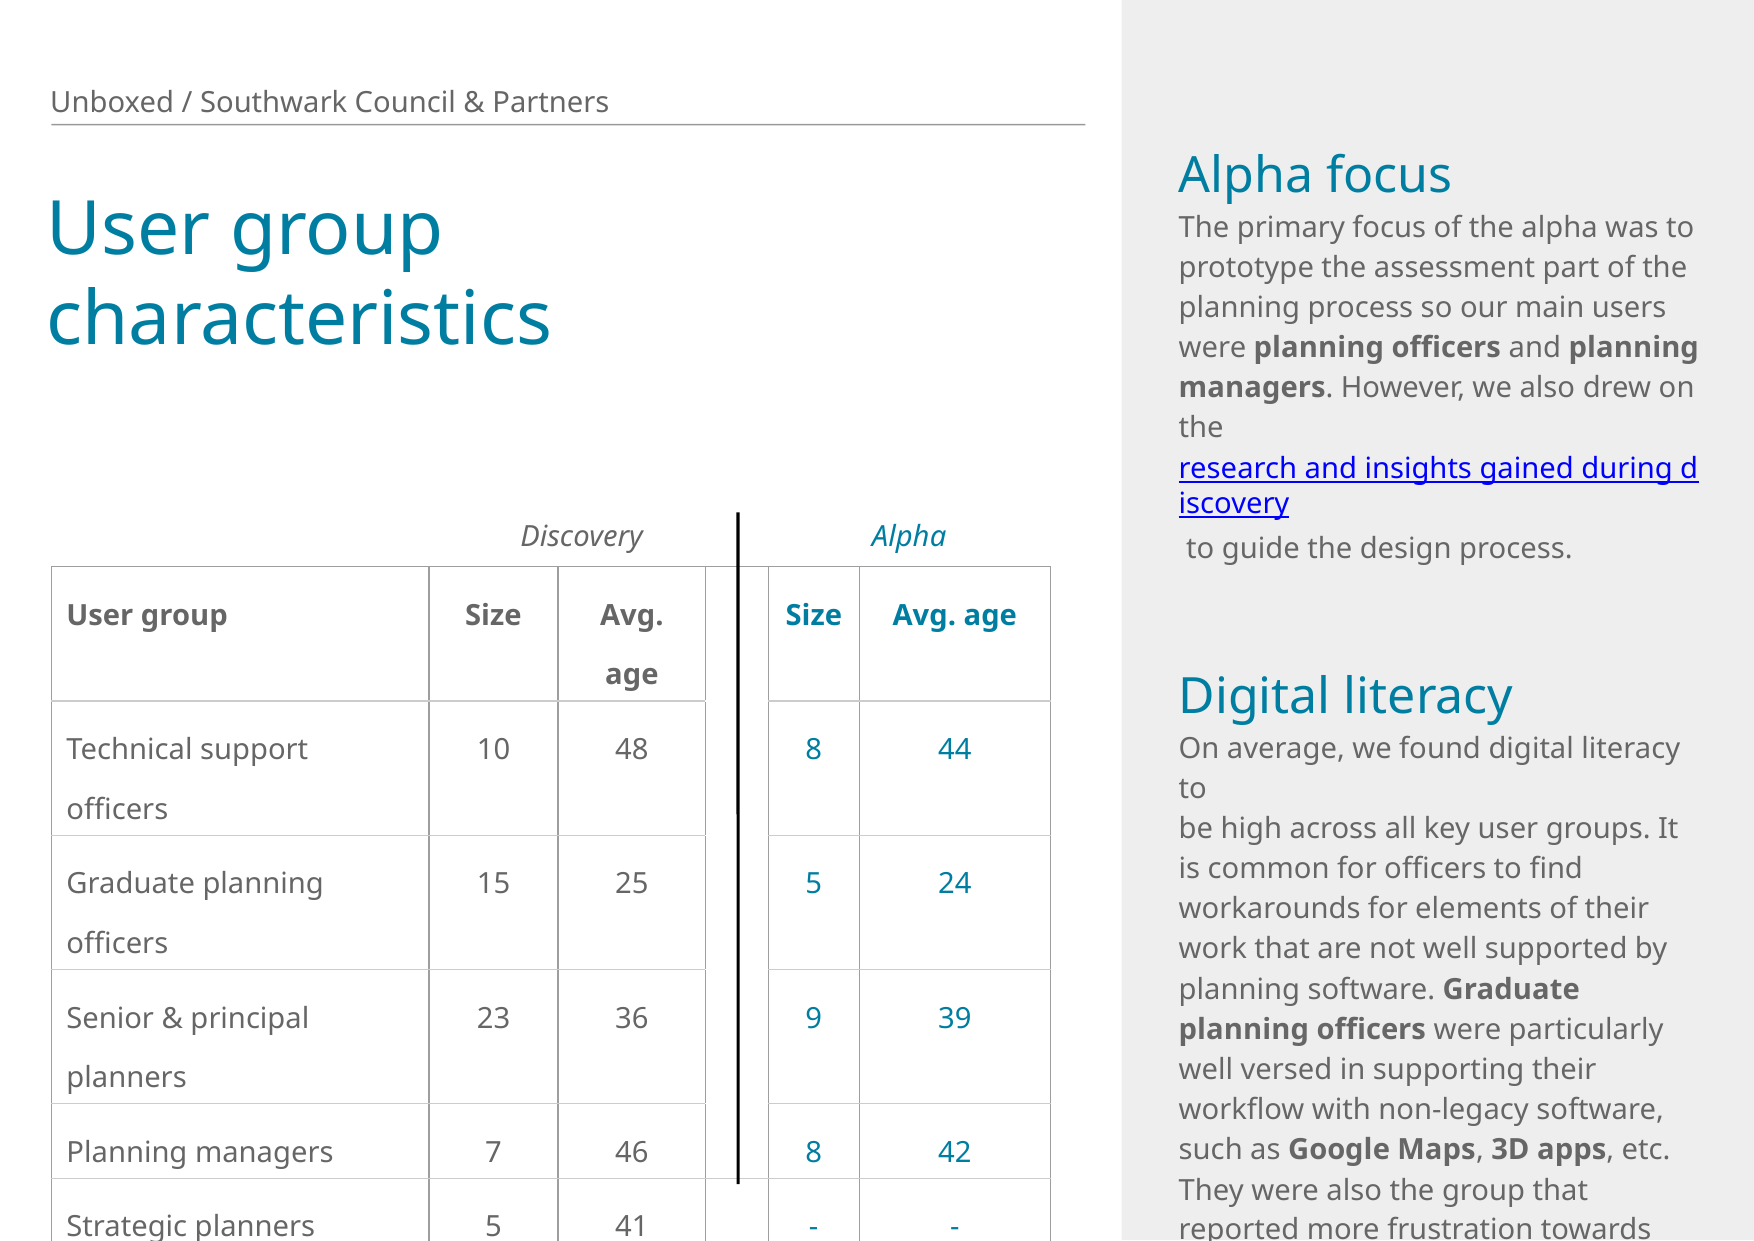

Unboxed / Southwark Council & Partners
Alpha focus
The primary focus of the alpha was to prototype the assessment part of the planning process so our main users
were planning officers and planning managers. However, we also drew on the research and insights gained during discovery to guide the design process.
Digital literacy
On average, we found digital literacy to
be high across all key user groups. It is common for officers to find workarounds for elements of their work that are not well supported by planning software. Graduate planning officers were particularly well versed in supporting their workflow with non-legacy software, such as Google Maps, 3D apps, etc. They were also the group that reported more frustration towards unintuitive interfaces and lack of support on mobile devices.
User group characteristics
Discovery
Alpha
| User group | Size | Avg. age | | Size | Avg. age |
| --- | --- | --- | --- | --- | --- |
| Technical support officers | 10 | 48 | | 8 | 44 |
| Graduate planning officers | 15 | 25 | | 5 | 24 |
| Senior & principal planners | 23 | 36 | | 9 | 39 |
| Planning managers | 7 | 46 | | 8 | 42 |
| Strategic planners | 5 | 41 | | - | - |
| TOTAL | 60 | 37 | | 30 | 37 |